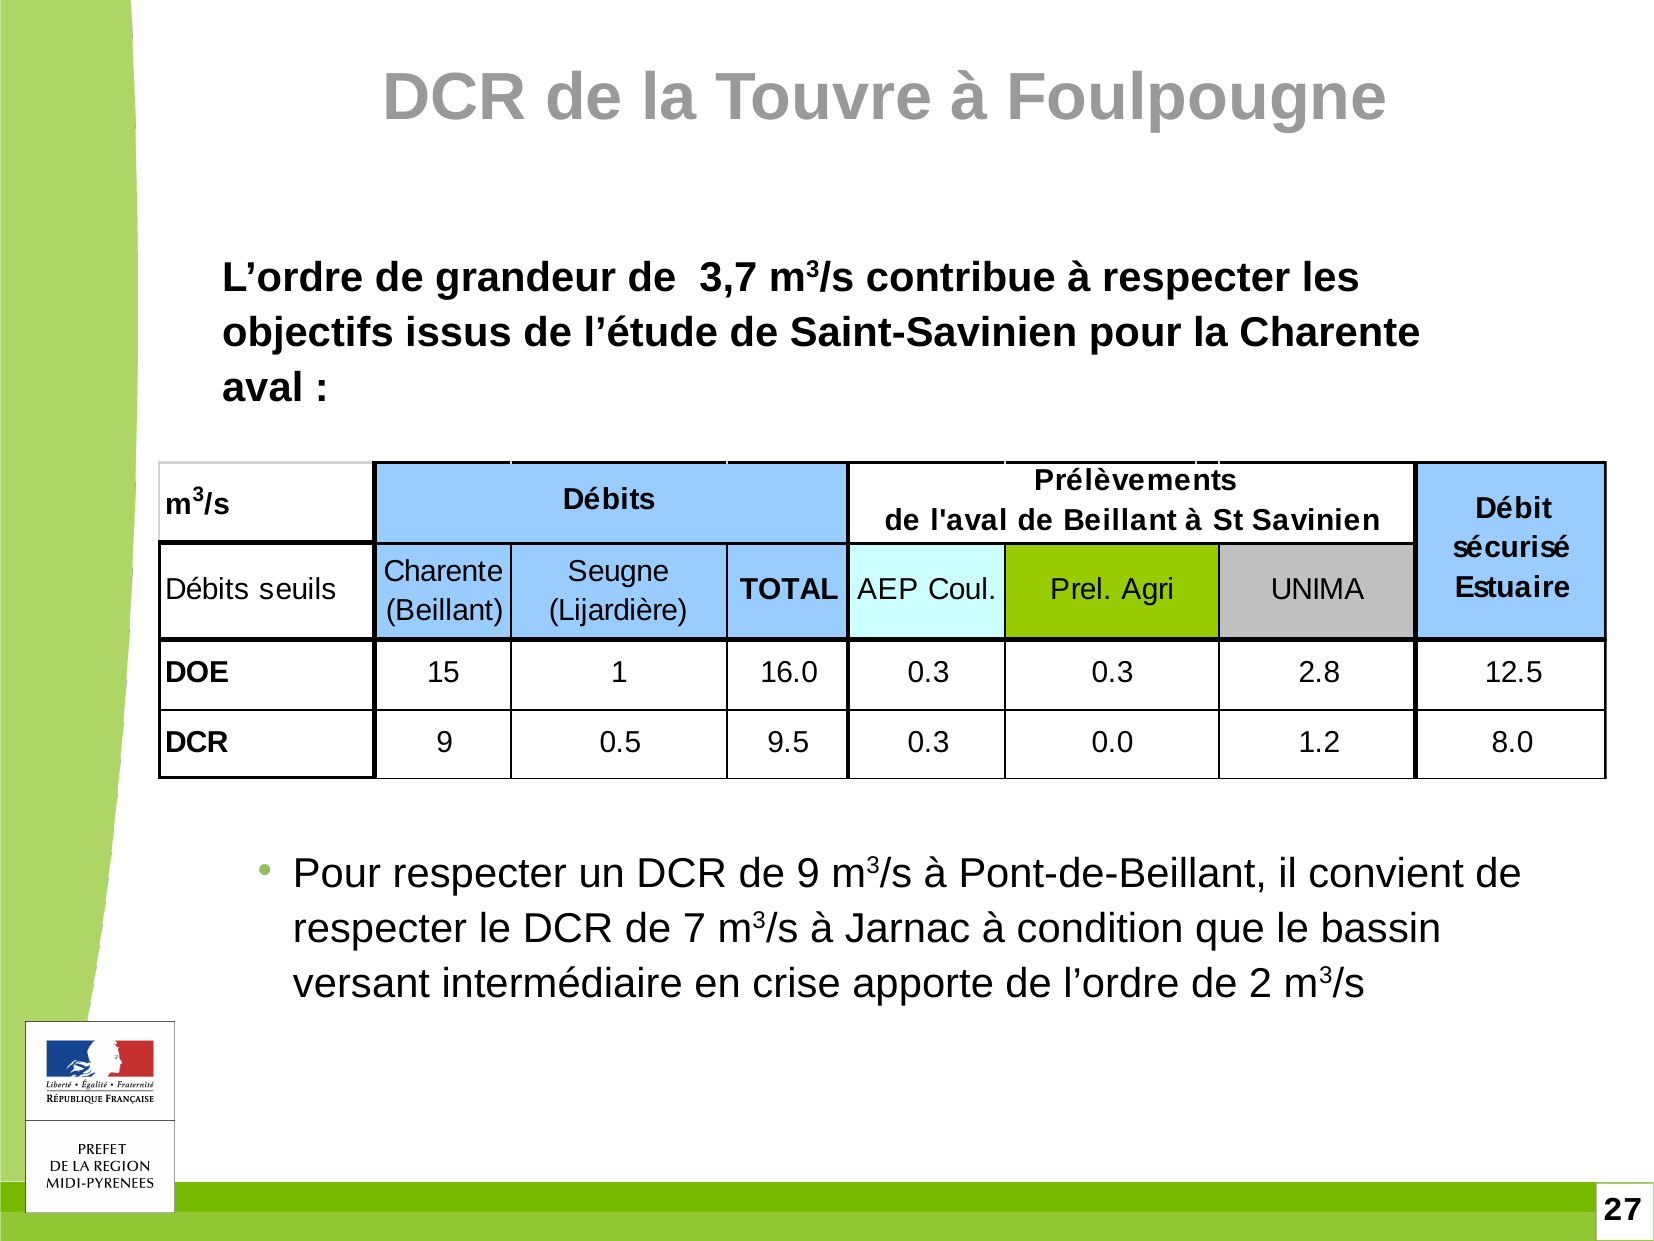

# DCR de la Touvre à Foulpougne
L’ordre de grandeur de 3,7 m3/s contribue à respecter les objectifs issus de l’étude de Saint-Savinien pour la Charente aval :
Pour respecter un DCR de 9 m3/s à Pont-de-Beillant, il convient de respecter le DCR de 7 m3/s à Jarnac à condition que le bassin versant intermédiaire en crise apporte de l’ordre de 2 m3/s
27